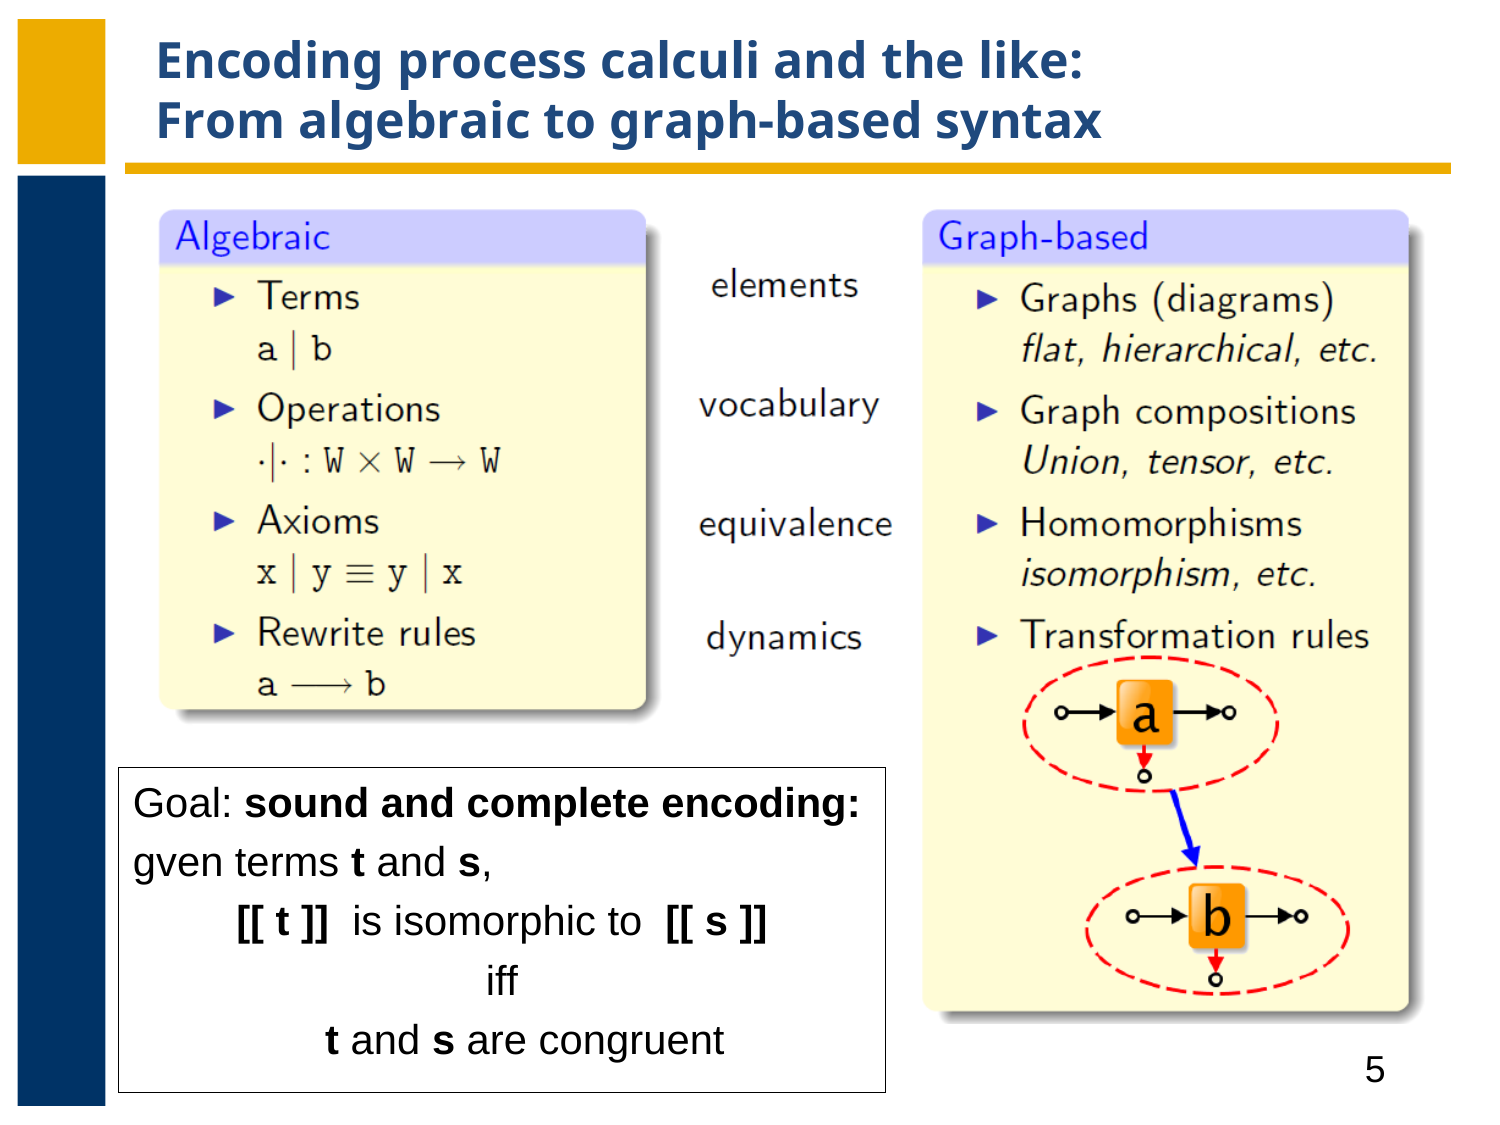

# Encoding process calculi and the like: From algebraic to graph-based syntax
Goal: sound and complete encoding:
gven terms t and s,
[[ t ]] is isomorphic to [[ s ]]
iff
 t and s are congruent
5